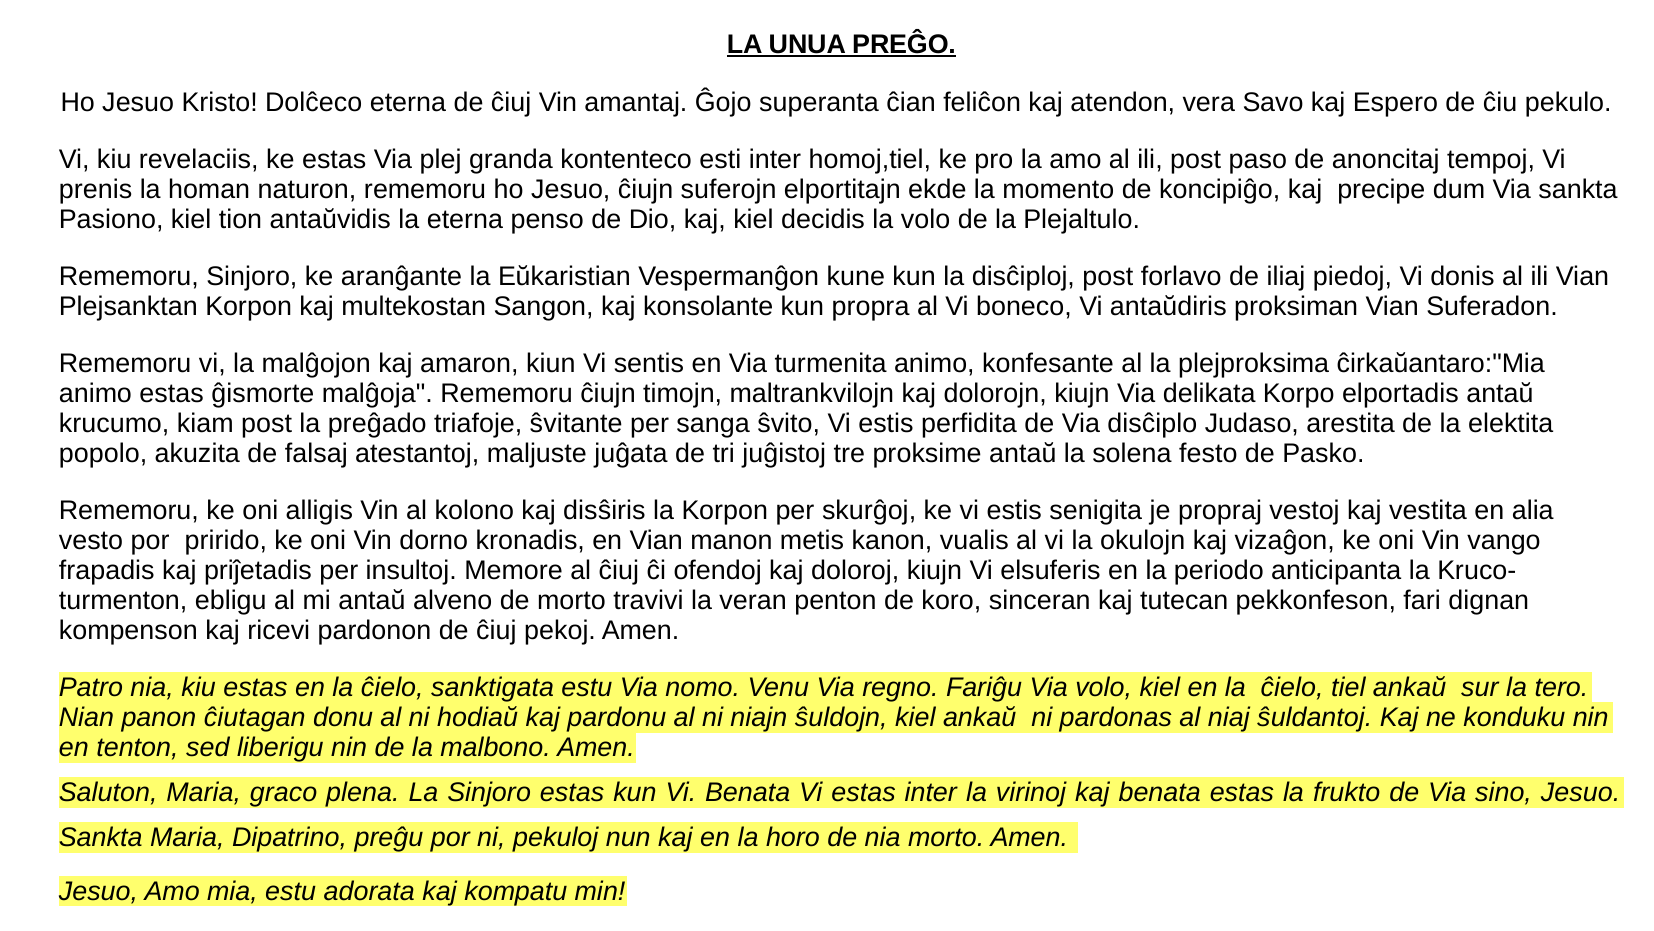

# LA UNUA PREĜO.
Ho Jesuo Kristo! Dolĉeco eterna de ĉiuj Vin amantaj. Ĝojo superanta ĉian feliĉon kaj atendon, vera Savo kaj Espero de ĉiu pekulo.
Vi, kiu revelaciis, ke estas Via plej granda kontenteco esti inter homoj,tiel, ke pro la amo al ili, post paso de anoncitaj tempoj, Vi prenis la homan naturon, rememoru ho Jesuo, ĉiujn suferojn elportitajn ekde la momento de koncipiĝo, kaj precipe dum Via sankta Pasiono, kiel tion antaŭvidis la eterna penso de Dio, kaj, kiel decidis la volo de la Plejaltulo.
Rememoru, Sinjoro, ke aranĝante la Eŭkaristian Vespermanĝon kune kun la disĉiploj, post forlavo de iliaj piedoj, Vi donis al ili Vian Plejsanktan Korpon kaj multekostan Sangon, kaj konsolante kun propra al Vi boneco, Vi antaŭdiris proksiman Vian Suferadon.
Rememoru vi, la malĝojon kaj amaron, kiun Vi sentis en Via turmenita animo, konfesante al la plejproksima ĉirkaŭantaro:"Mia animo estas ĝismorte malĝoja". Rememoru ĉiujn timojn, maltrankvilojn kaj dolorojn, kiujn Via delikata Korpo elportadis antaŭ krucumo, kiam post la preĝado triafoje, ŝvitante per sanga ŝvito, Vi estis perfidita de Via disĉiplo Judaso, arestita de la elektita popolo, akuzita de falsaj atestantoj, maljuste juĝata de tri juĝistoj tre proksime antaŭ la solena festo de Pasko.
Rememoru, ke oni alligis Vin al kolono kaj disŝiris la Korpon per skurĝoj, ke vi estis senigita je propraj vestoj kaj vestita en alia vesto por prirido, ke oni Vin dorno kronadis, en Vian manon metis kanon, vualis al vi la okulojn kaj vizaĝon, ke oni Vin vango frapadis kaj priĵetadis per insultoj. Memore al ĉiuj ĉi ofendoj kaj doloroj, kiujn Vi elsuferis en la periodo anticipanta la Kruco-turmenton, ebligu al mi antaŭ alveno de morto travivi la veran penton de koro, sinceran kaj tutecan pekkonfeson, fari dignan kompenson kaj ricevi pardonon de ĉiuj pekoj. Amen.
Patro nia, kiu estas en la ĉielo, sanktigata estu Via nomo. Venu Via regno. Fariĝu Via volo, kiel en la ĉielo, tiel ankaŭ sur la tero. Nian panon ĉiutagan donu al ni hodiaŭ kaj pardonu al ni niajn ŝuldojn, kiel ankaŭ ni pardonas al niaj ŝuldantoj. Kaj ne konduku nin en tenton, sed liberigu nin de la malbono. Amen.
Saluton, Maria, graco plena. La Sinjoro estas kun Vi. Benata Vi estas inter la virinoj kaj benata estas la frukto de Via sino, Jesuo. Sankta Maria, Dipatrino, preĝu por ni, pekuloj nun kaj en la horo de nia morto. Amen.
Jesuo, Amo mia, estu adorata kaj kompatu min!